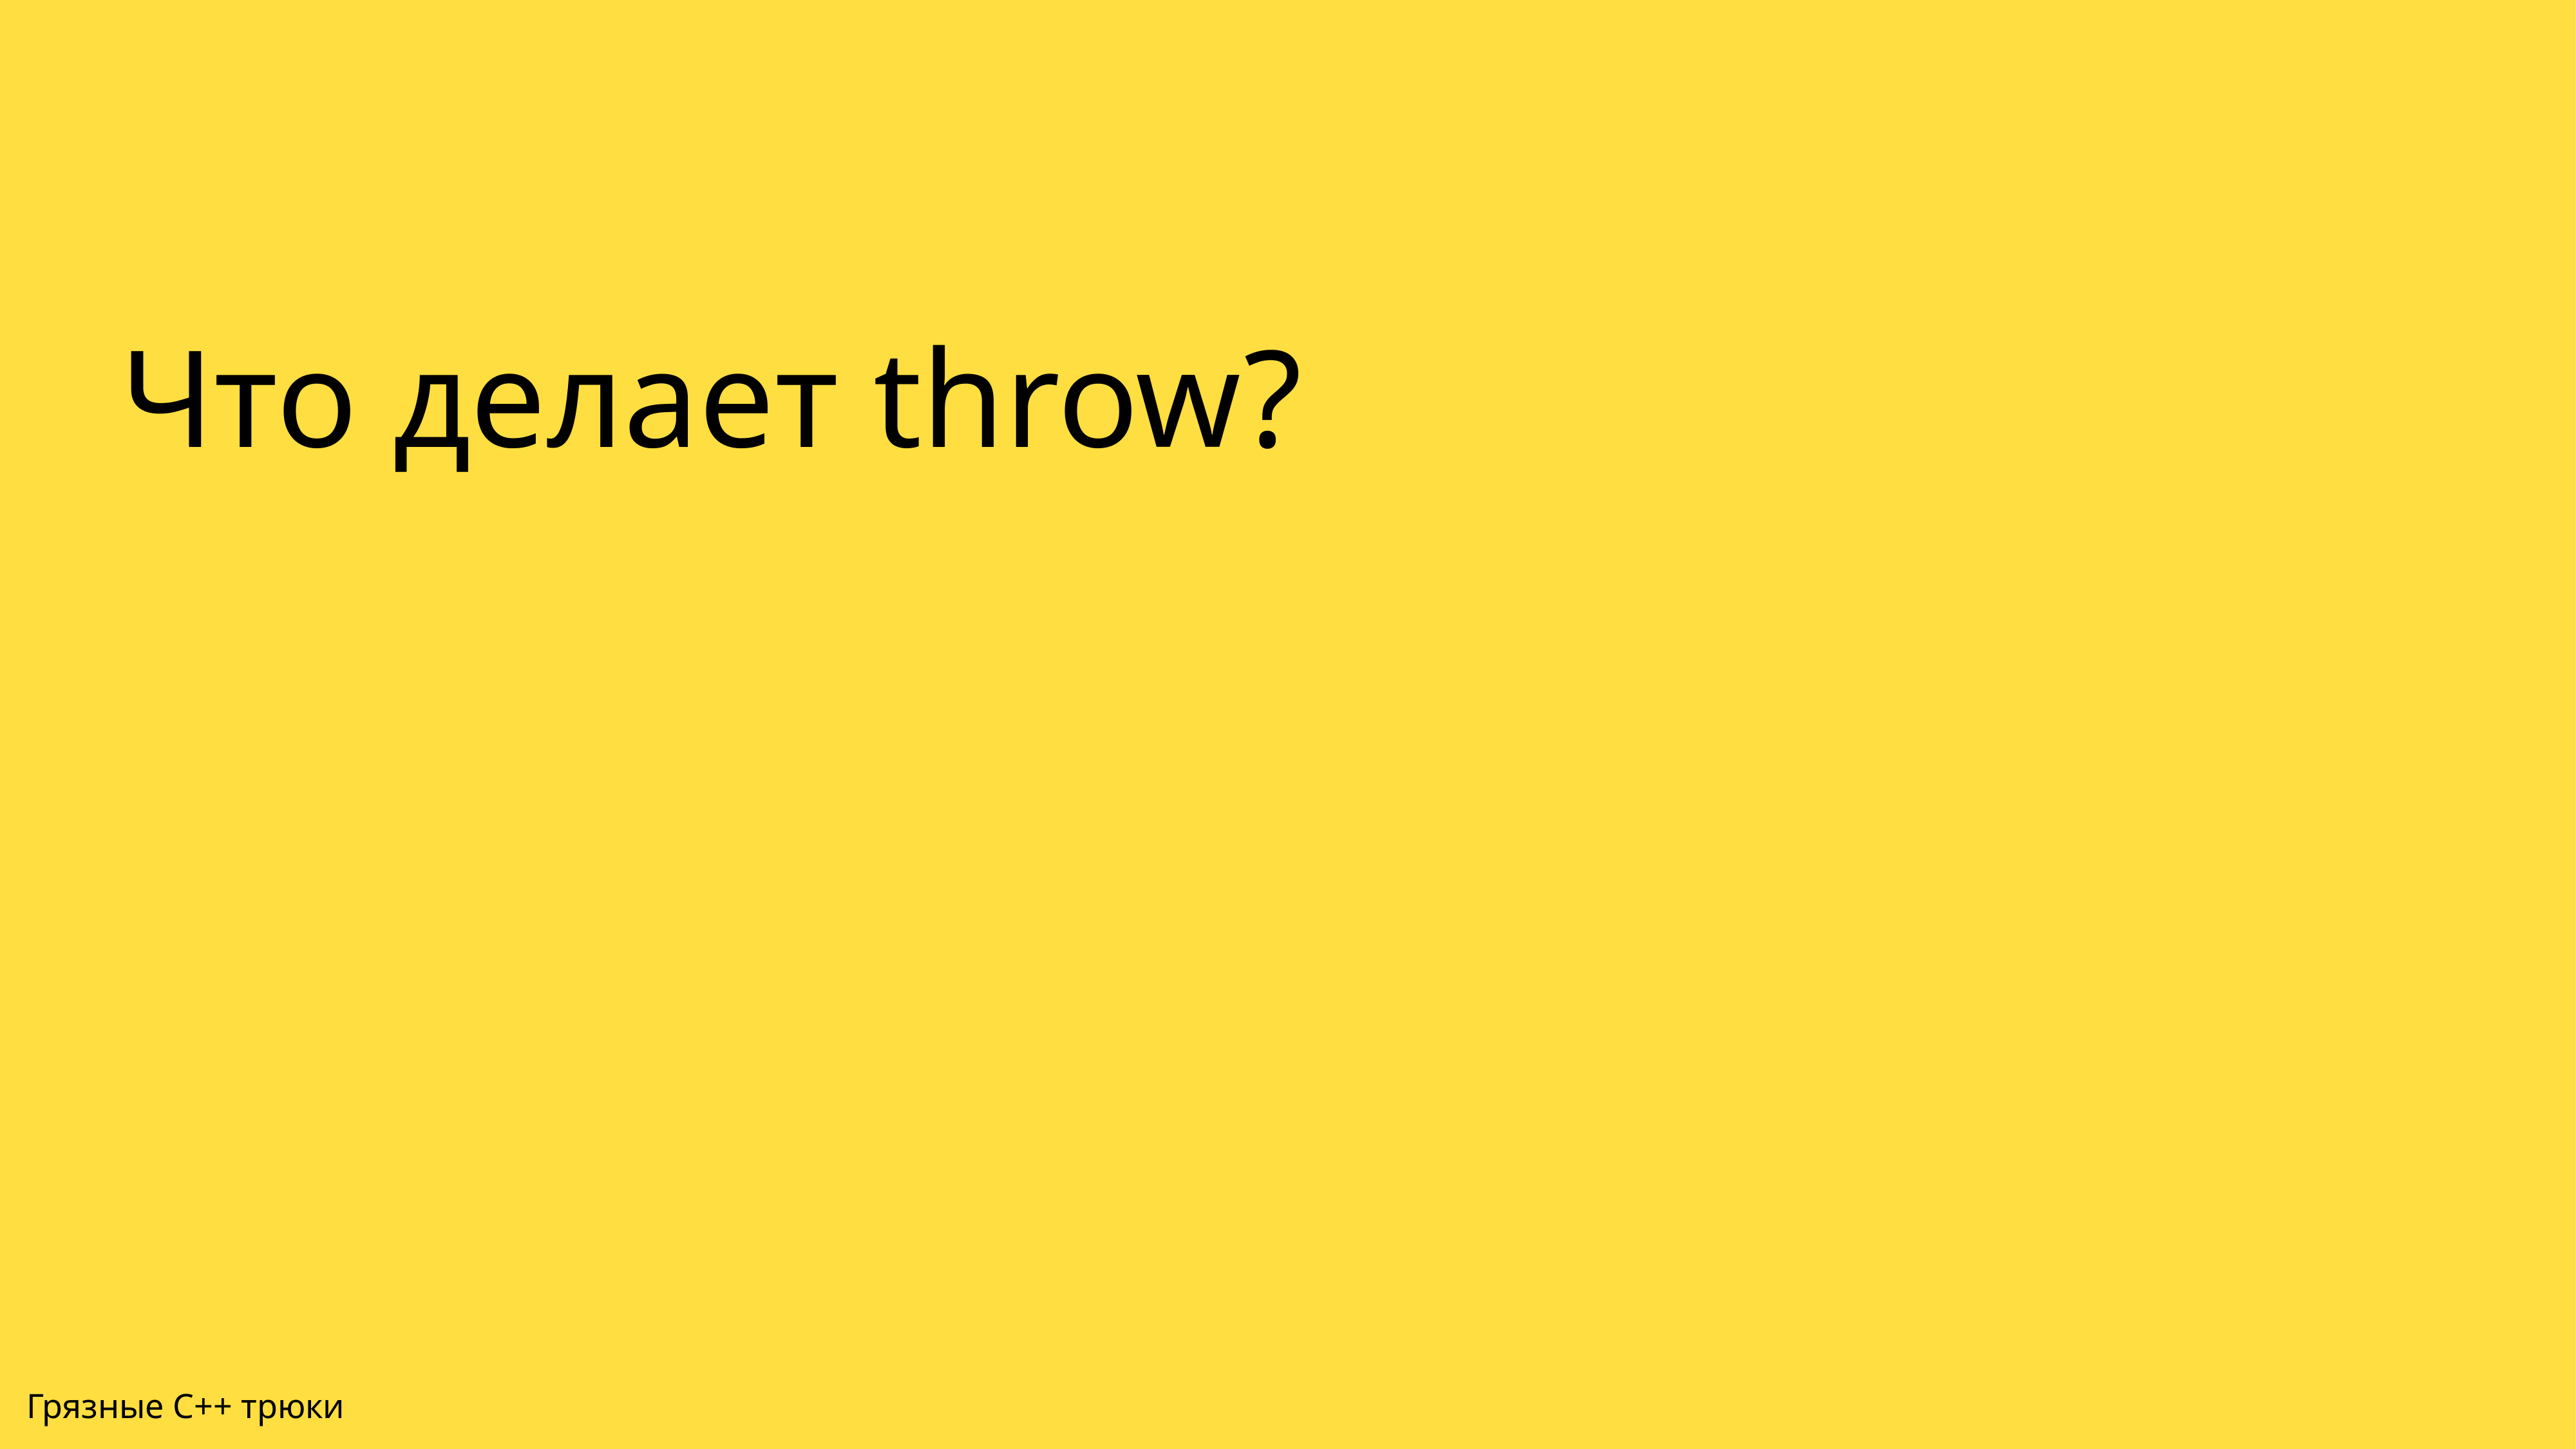

# Что делает throw?
Грязные C++ трюки